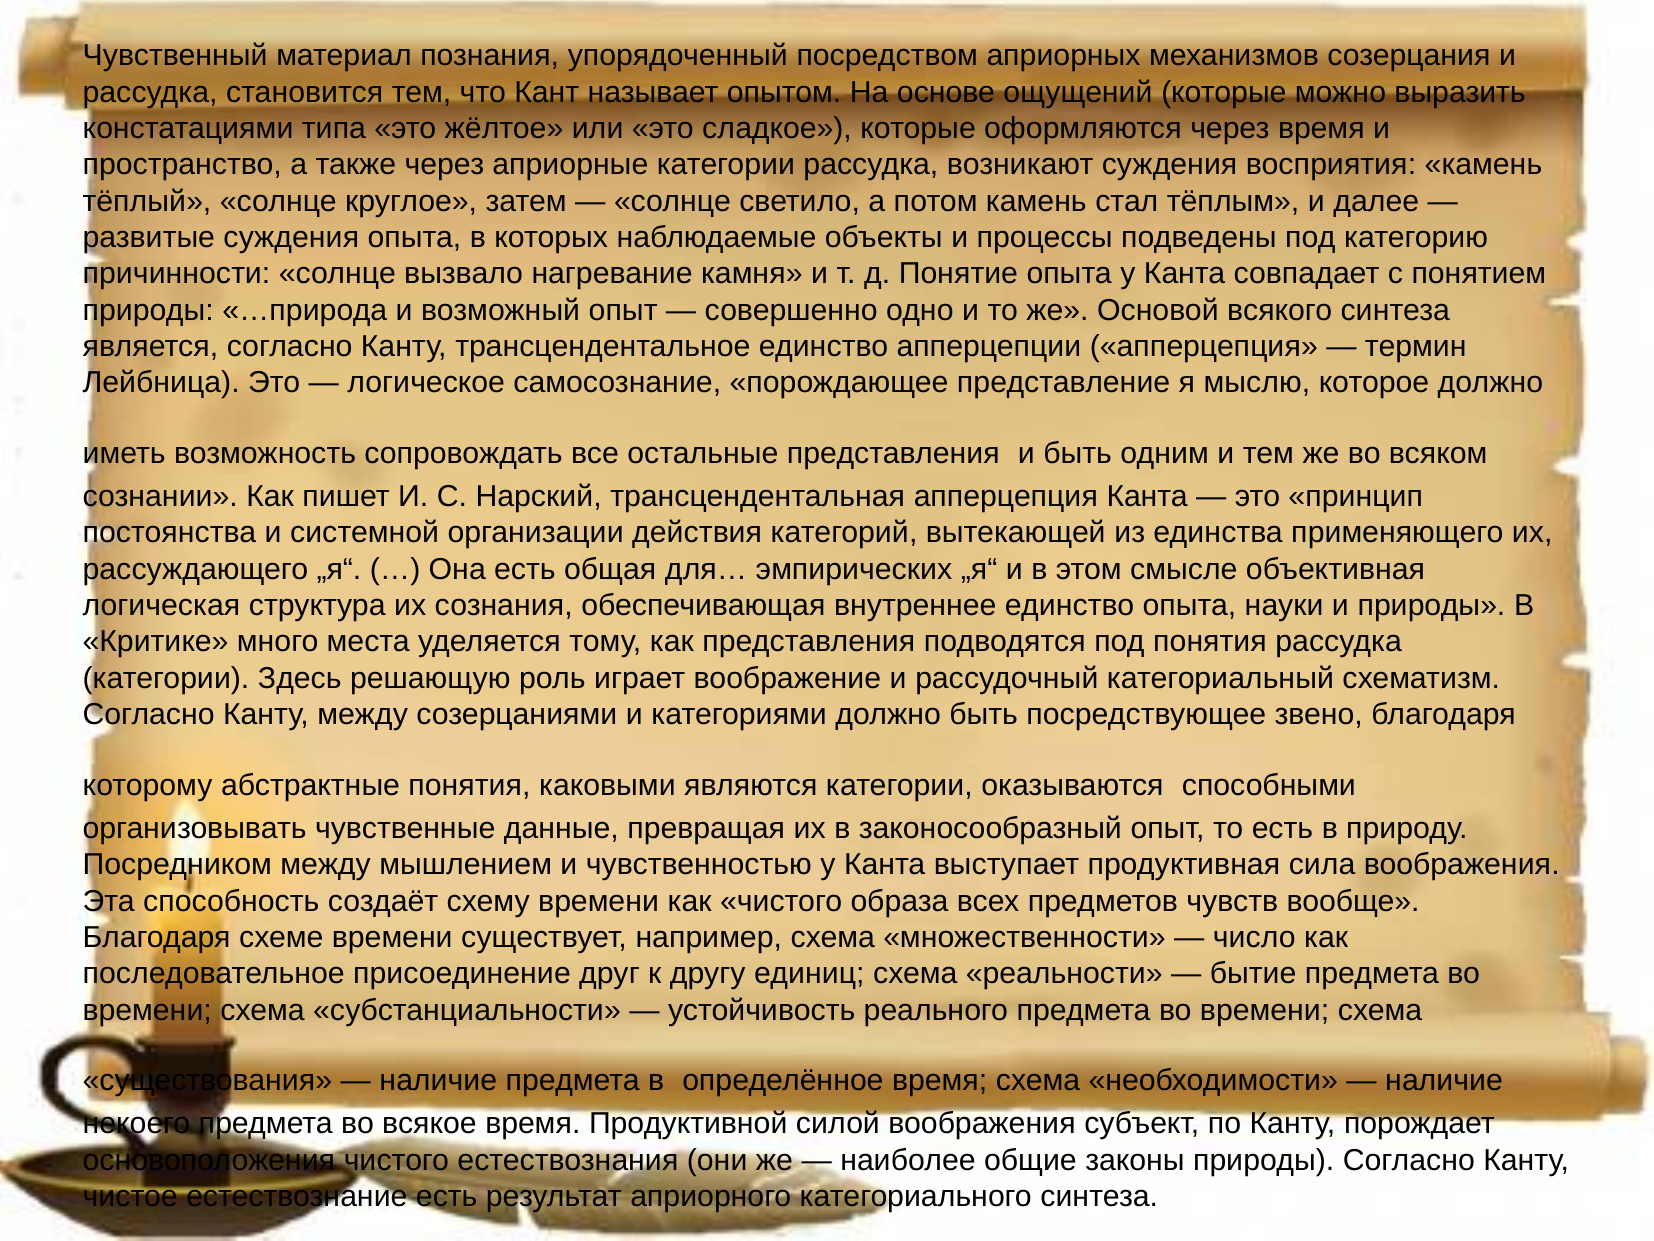

# Чувственный материал познания, упорядоченный посредством априорных механизмов созерцания и рассудка, становится тем, что Кант называет опытом. На основе ощущений (которые можно выразить констатациями типа «это жёлтое» или «это сладкое»), которые оформляются через время и пространство, а также через априорные категории рассудка, возникают суждения восприятия: «камень тёплый», «солнце круглое», затем — «солнце светило, а потом камень стал тёплым», и далее — развитые суждения опыта, в которых наблюдаемые объекты и процессы подведены под категорию причинности: «солнце вызвало нагревание камня» и т. д. Понятие опыта у Канта совпадает с понятием природы: «…природа и возможный опыт — совершенно одно и то же». Основой всякого синтеза является, согласно Канту, трансцендентальное единство апперцепции («апперцепция» — термин Лейбница). Это — логическое самосознание, «порождающее представление я мыслю, которое должно иметь возможность сопровождать все остальные представления и быть одним и тем же во всяком сознании». Как пишет И. С. Нарский, трансцендентальная апперцепция Канта — это «принцип постоянства и системной организации действия категорий, вытекающей из единства применяющего их, рассуждающего „я“. (…) Она есть общая для… эмпирических „я“ и в этом смысле объективная логическая структура их сознания, обеспечивающая внутреннее единство опыта, науки и природы». В «Критике» много места уделяется тому, как представления подводятся под понятия рассудка (категории). Здесь решающую роль играет воображение и рассудочный категориальный схематизм. Согласно Канту, между созерцаниями и категориями должно быть посредствующее звено, благодаря которому абстрактные понятия, каковыми являются категории, оказываются способными организовывать чувственные данные, превращая их в законосообразный опыт, то есть в природу. Посредником между мышлением и чувственностью у Канта выступает продуктивная сила воображения. Эта способность создаёт схему времени как «чистого образа всех предметов чувств вообще». Благодаря схеме времени существует, например, схема «множественности» — число как последовательное присоединение друг к другу единиц; схема «реальности» — бытие предмета во времени; схема «субстанциальности» — устойчивость реального предмета во времени; схема «существования» — наличие предмета в определённое время; схема «необходимости» — наличие некоего предмета во всякое время. Продуктивной силой воображения субъект, по Канту, порождает основоположения чистого естествознания (они же — наиболее общие законы природы). Согласно Канту, чистое естествознание есть результат априорного категориального синтеза.